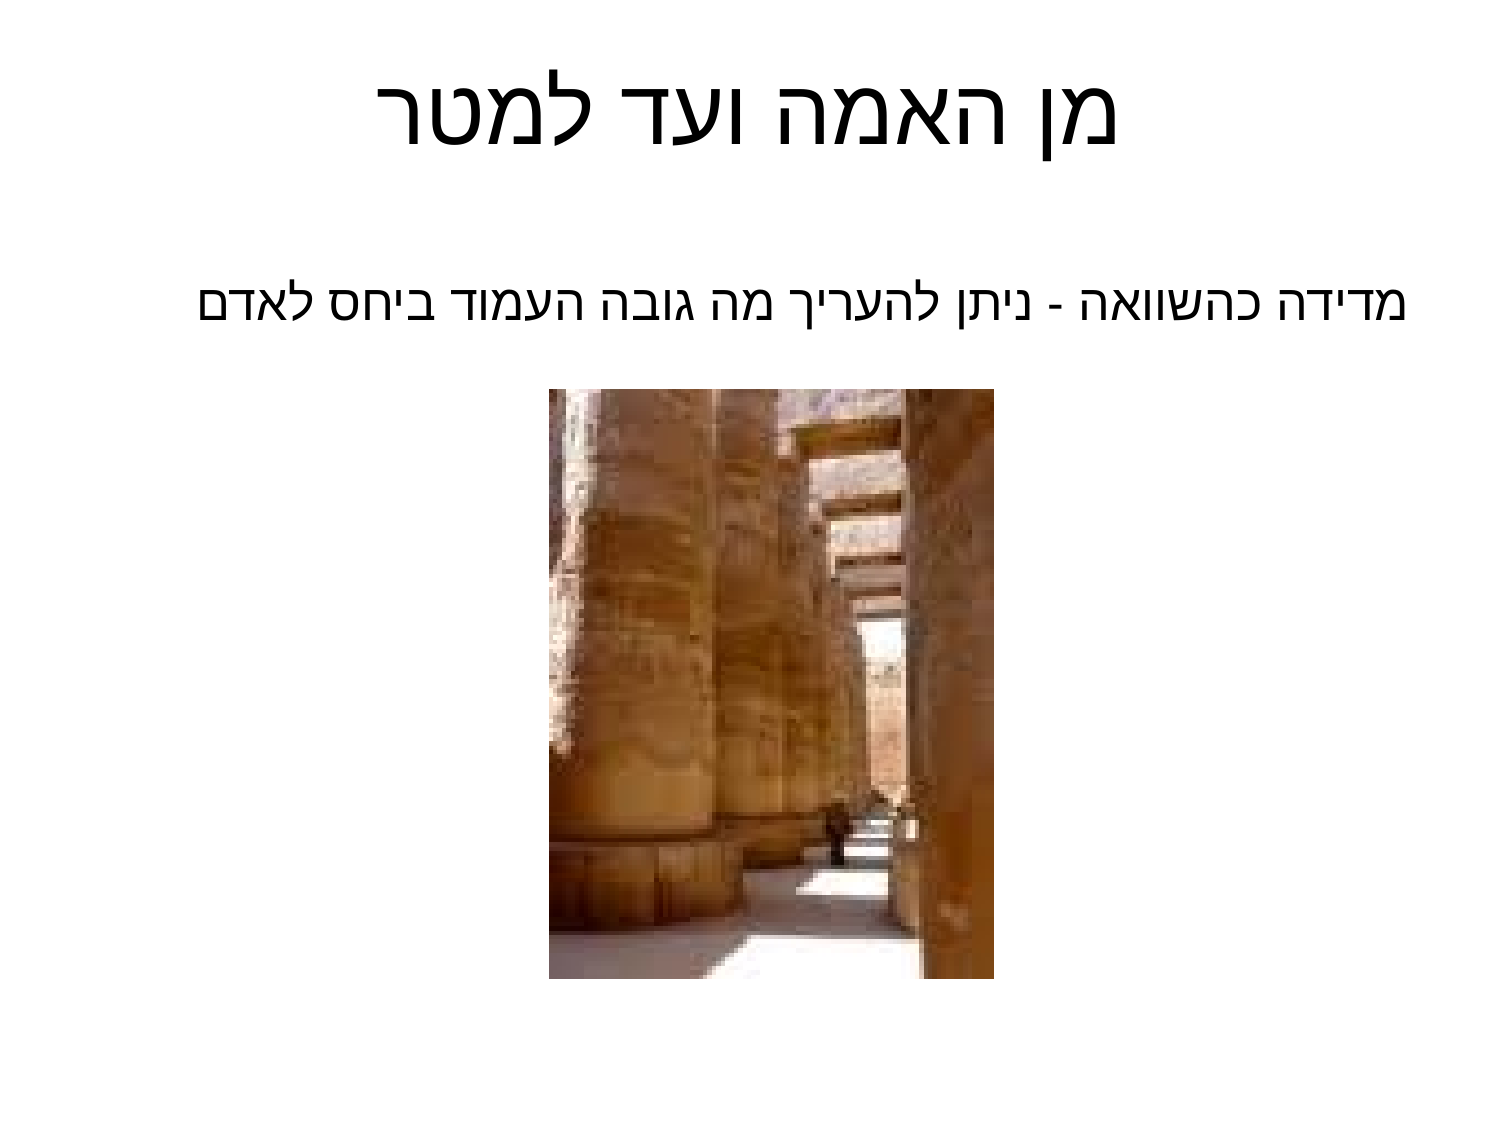

# מן האמה ועד למטר
מדידה כהשוואה - ניתן להעריך מה גובה העמוד ביחס לאדם